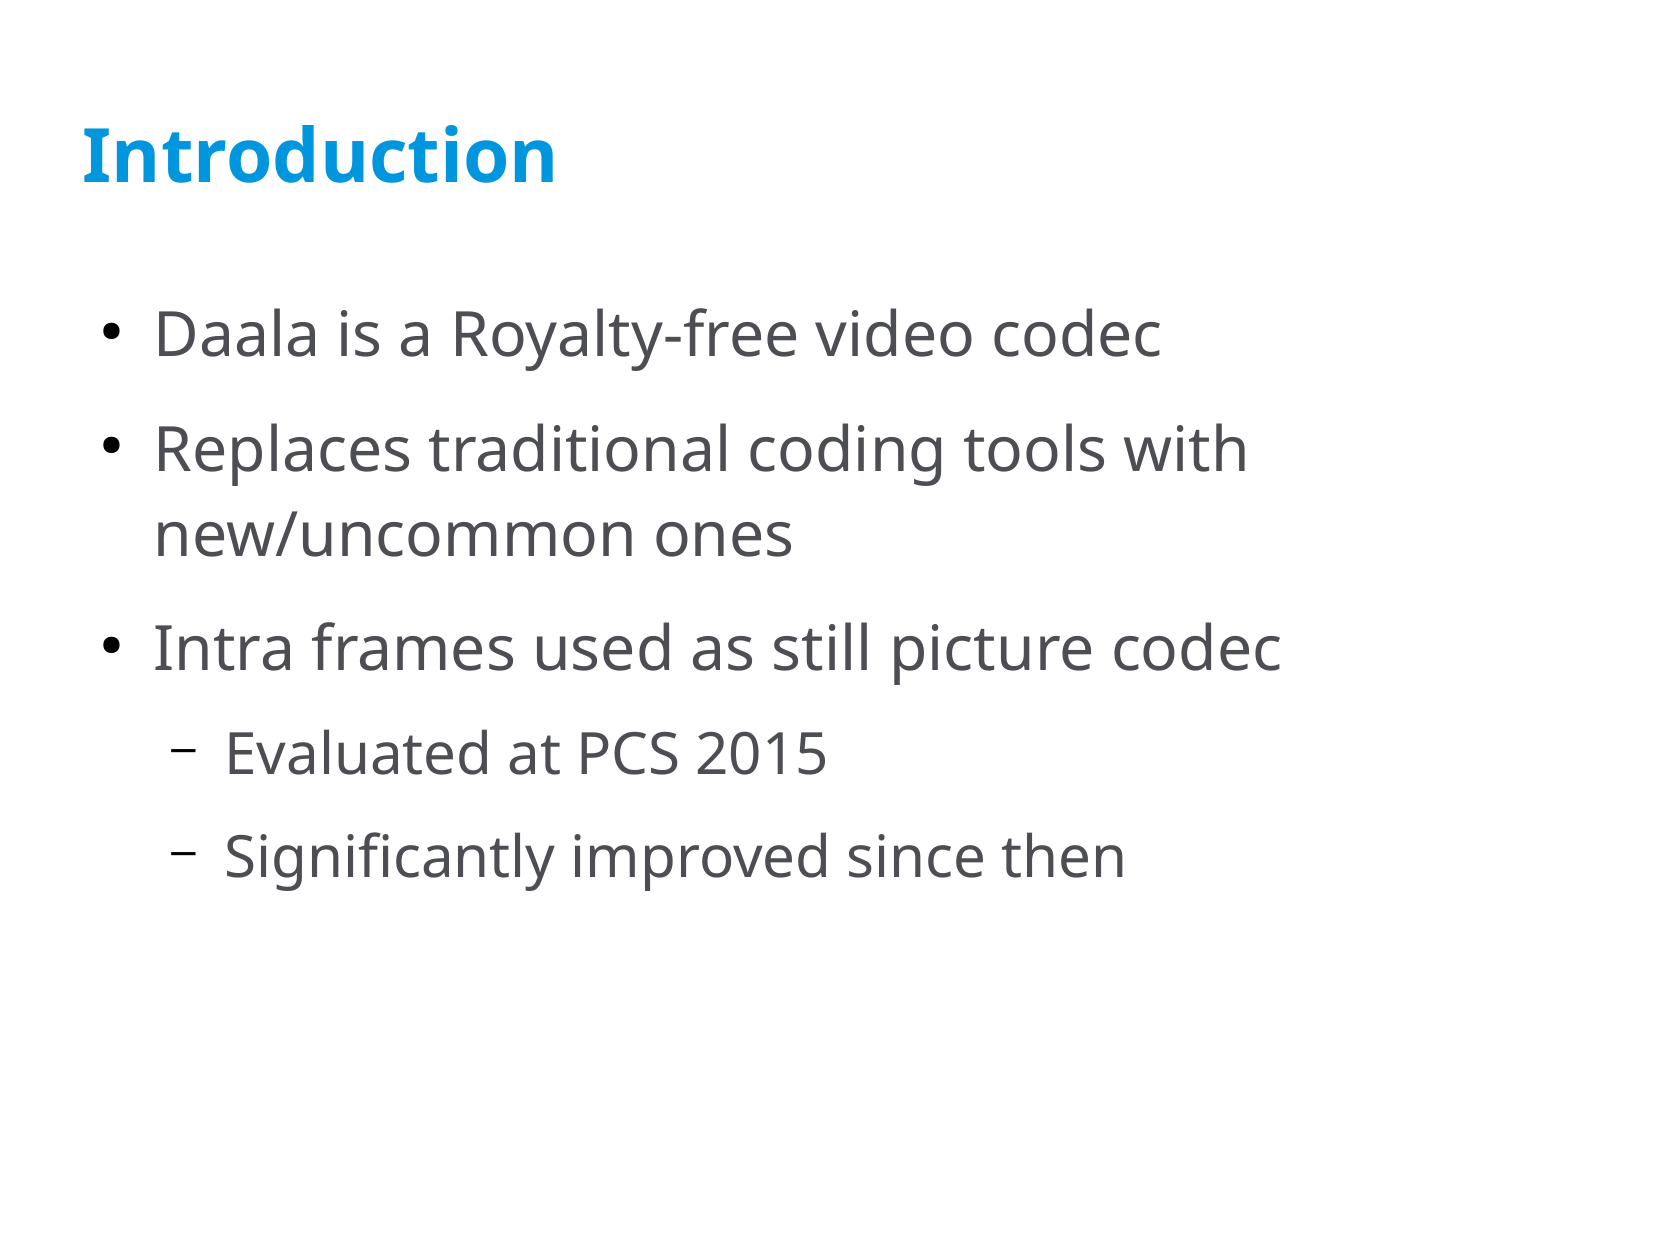

# Introduction
Daala is a Royalty-free video codec
Replaces traditional coding tools with new/uncommon ones
Intra frames used as still picture codec
Evaluated at PCS 2015
Significantly improved since then